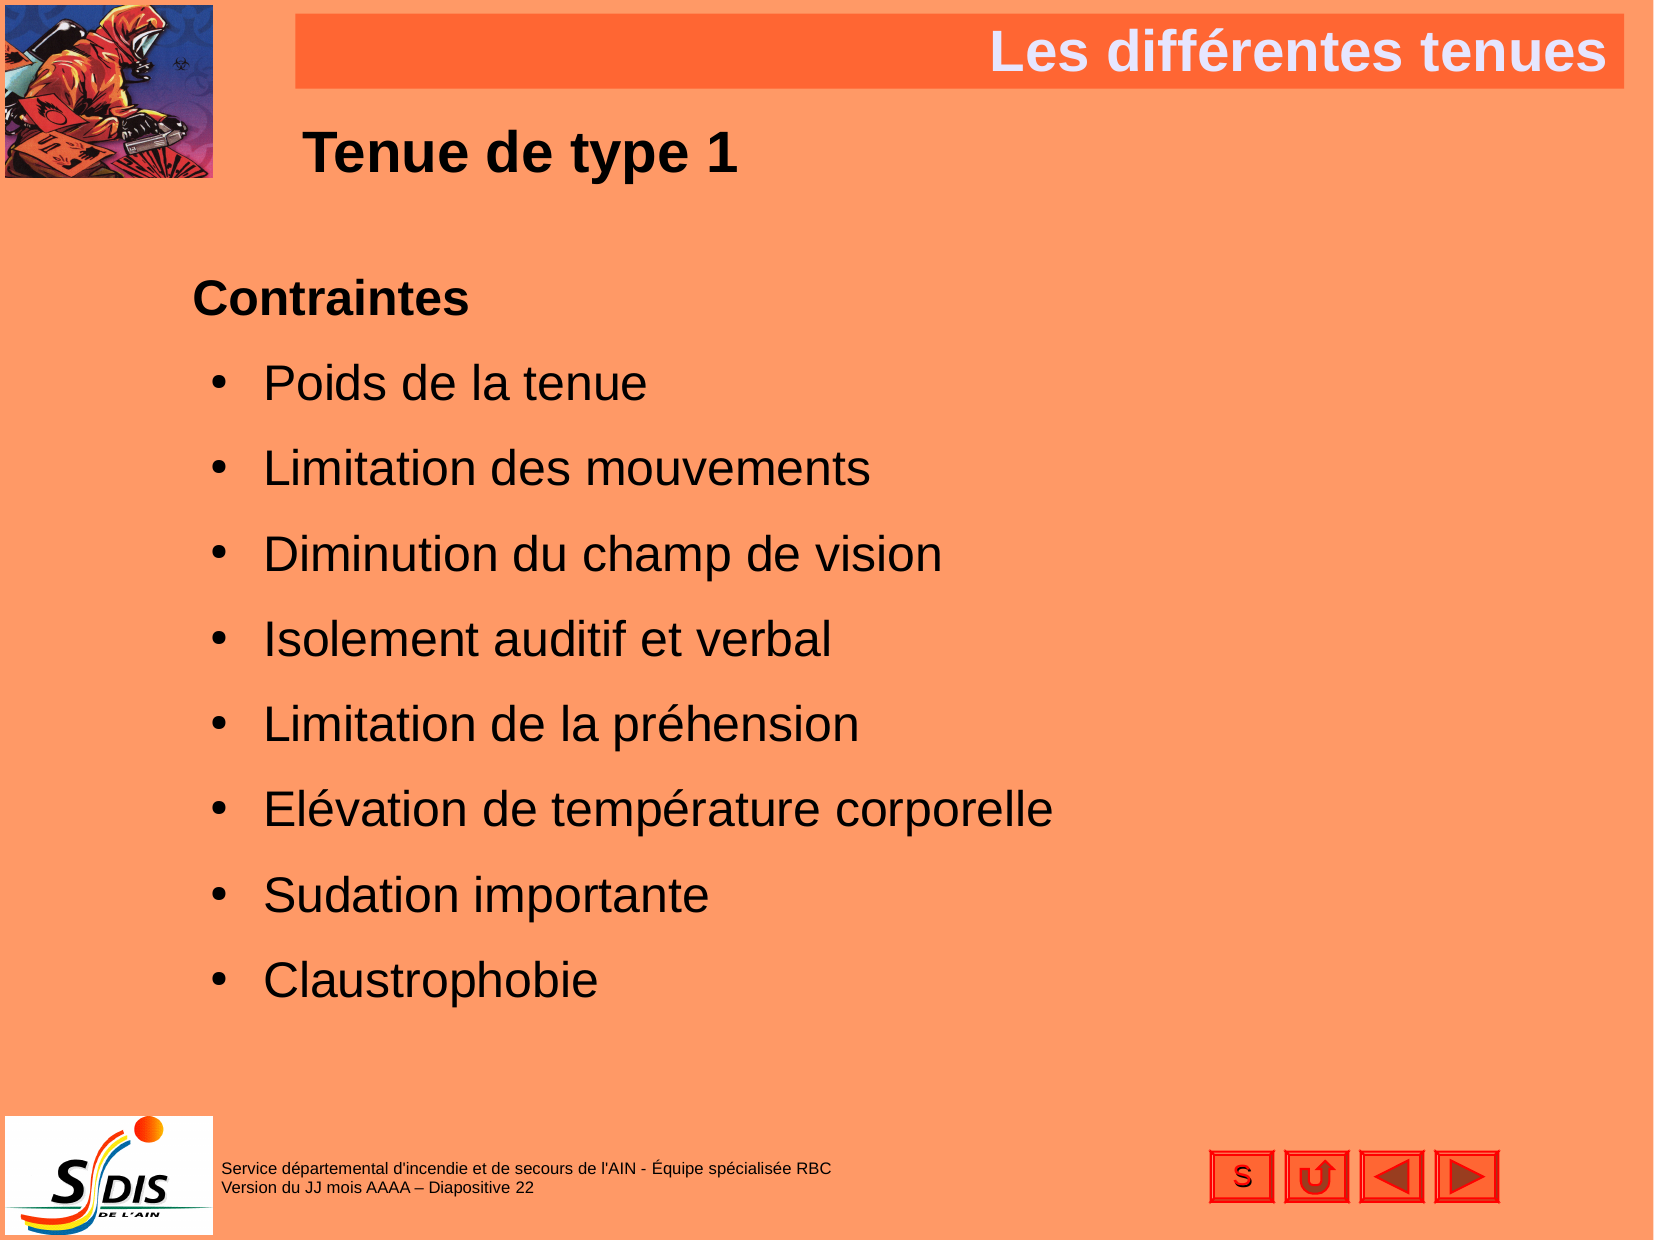

Les différentes tenues
Tenue de type 1
# Contraintes
Poids de la tenue
Limitation des mouvements
Diminution du champ de vision
Isolement auditif et verbal
Limitation de la préhension
Elévation de température corporelle
Sudation importante
Claustrophobie